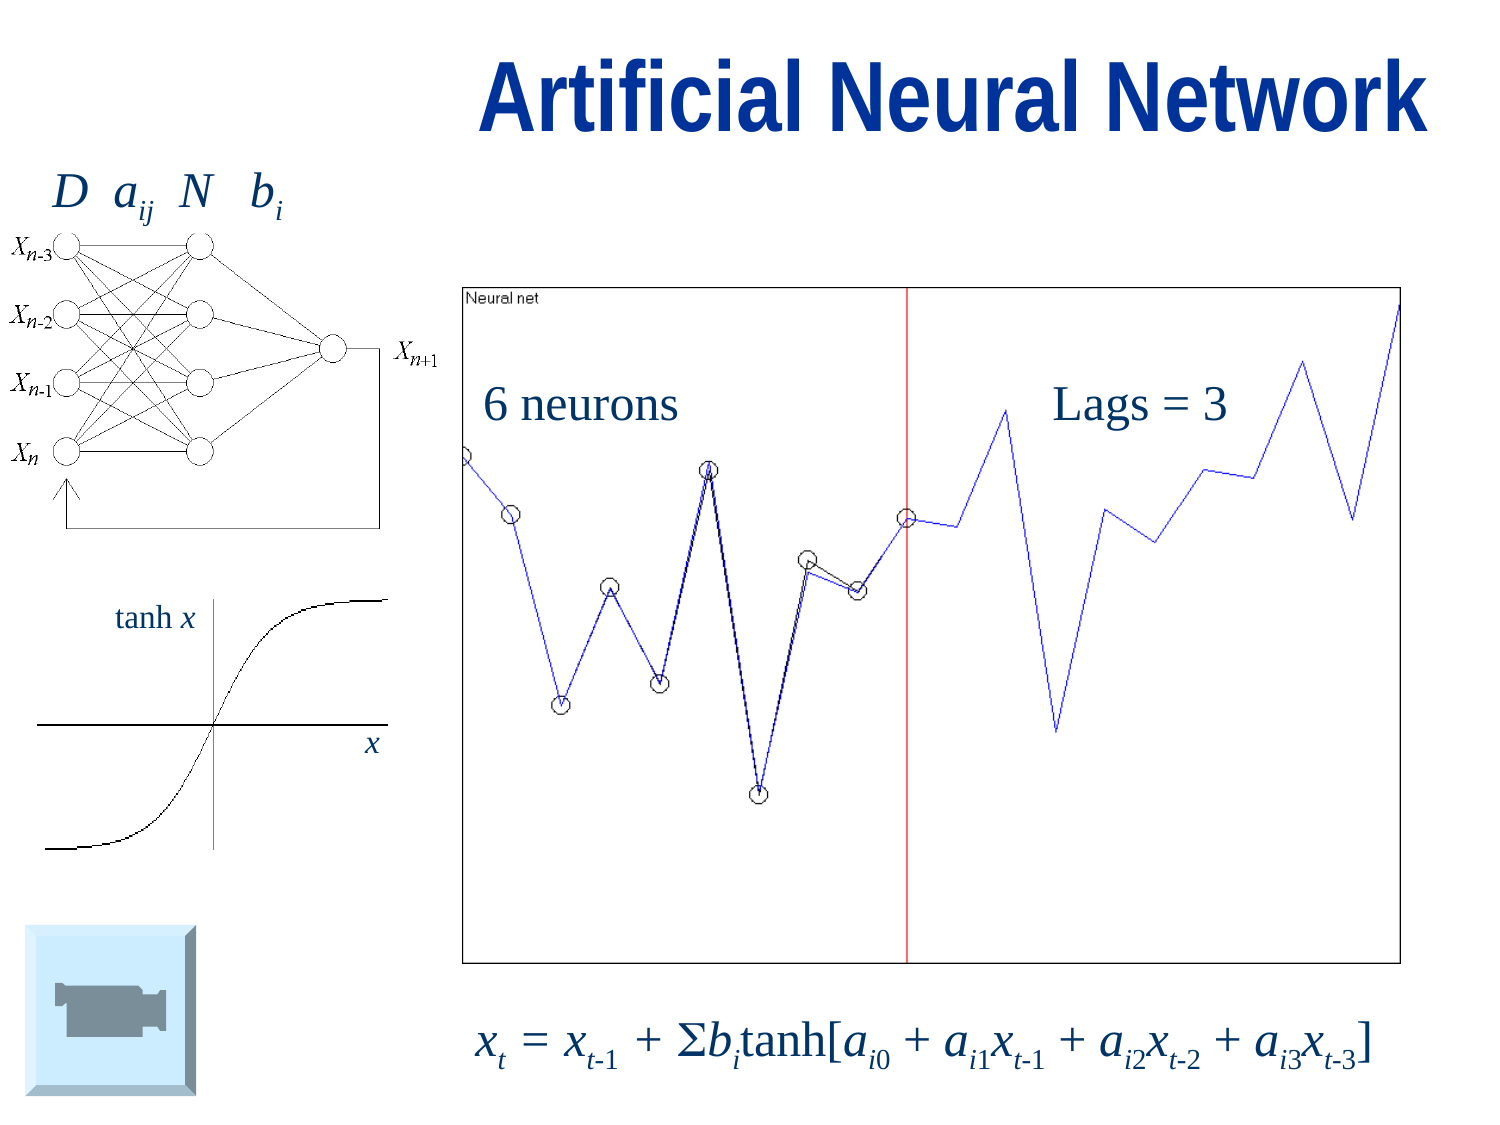

# Artificial Neural Network
D aij N bi
6 neurons
Lags = 3
tanh x
x
xt = xt-1 + bitanh[ai0 + ai1xt-1 + ai2xt-2 + ai3xt-3]